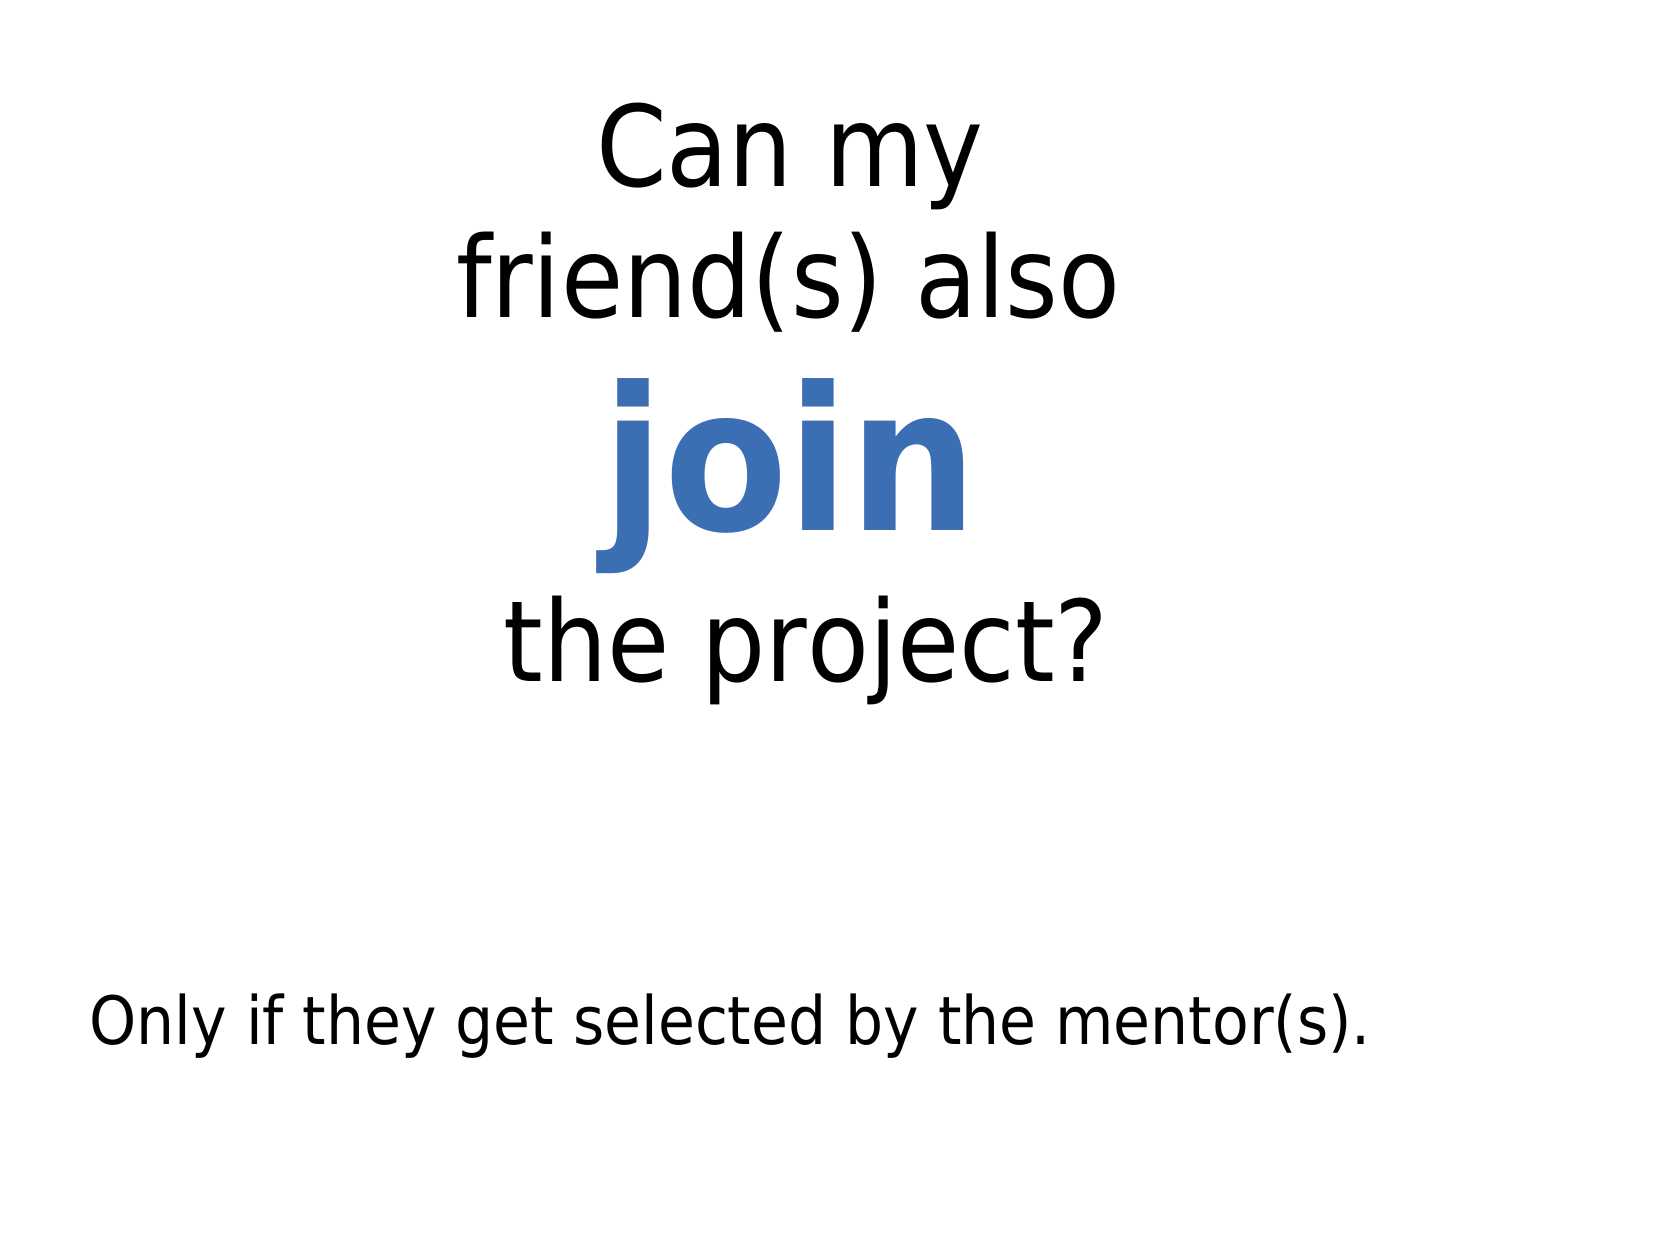

Can my
friend(s) also
join
the project?
Only if they get selected by the mentor(s).